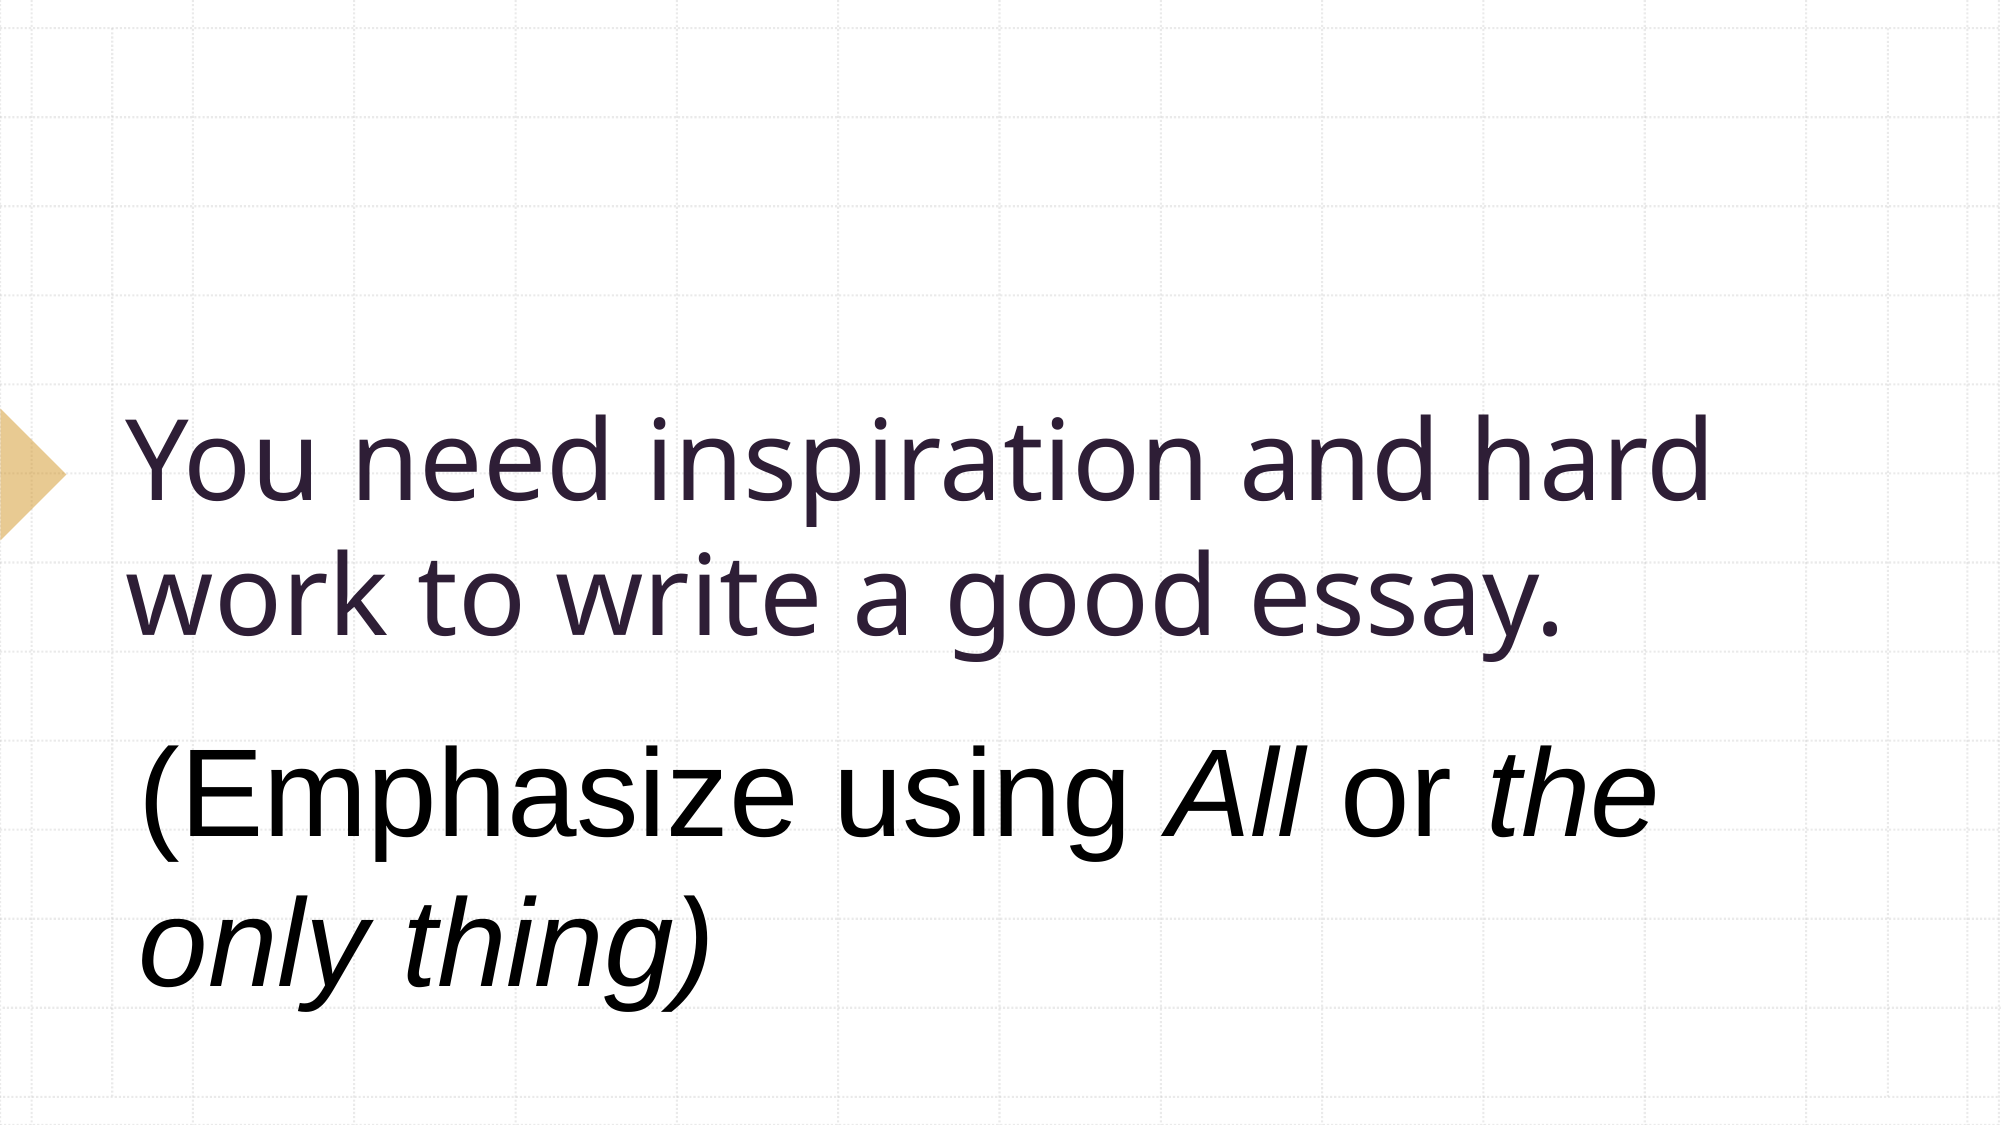

# You need inspiration and hard work to write a good essay.
(Emphasize using All or the only thing)